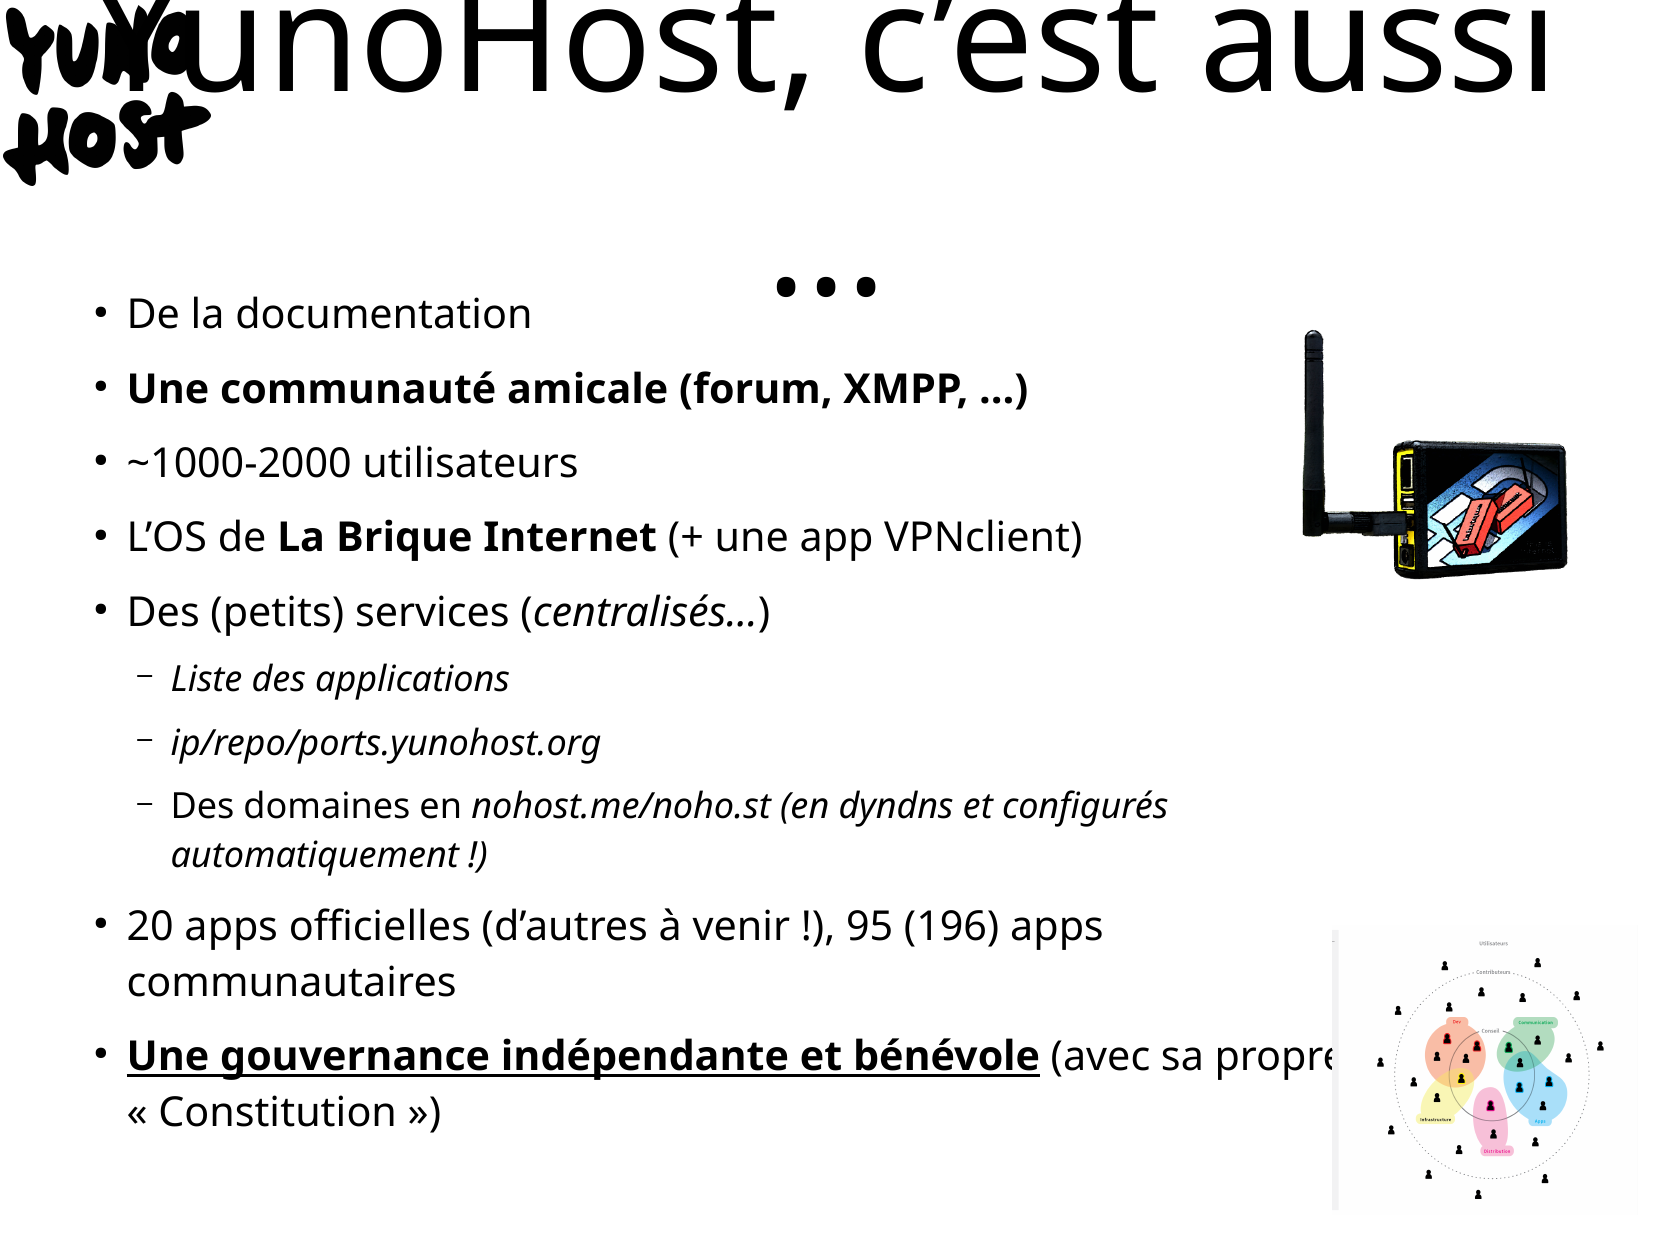

# YunoHost, c’est aussi ...
De la documentation
Une communauté amicale (forum, XMPP, …)
~1000-2000 utilisateurs
L’OS de La Brique Internet (+ une app VPNclient)
Des (petits) services (centralisés...)
Liste des applications
ip/repo/ports.yunohost.org
Des domaines en nohost.me/noho.st (en dyndns et configurés automatiquement !)
20 apps officielles (d’autres à venir !), 95 (196) apps communautaires
Une gouvernance indépendante et bénévole (avec sa propre « Constitution »)